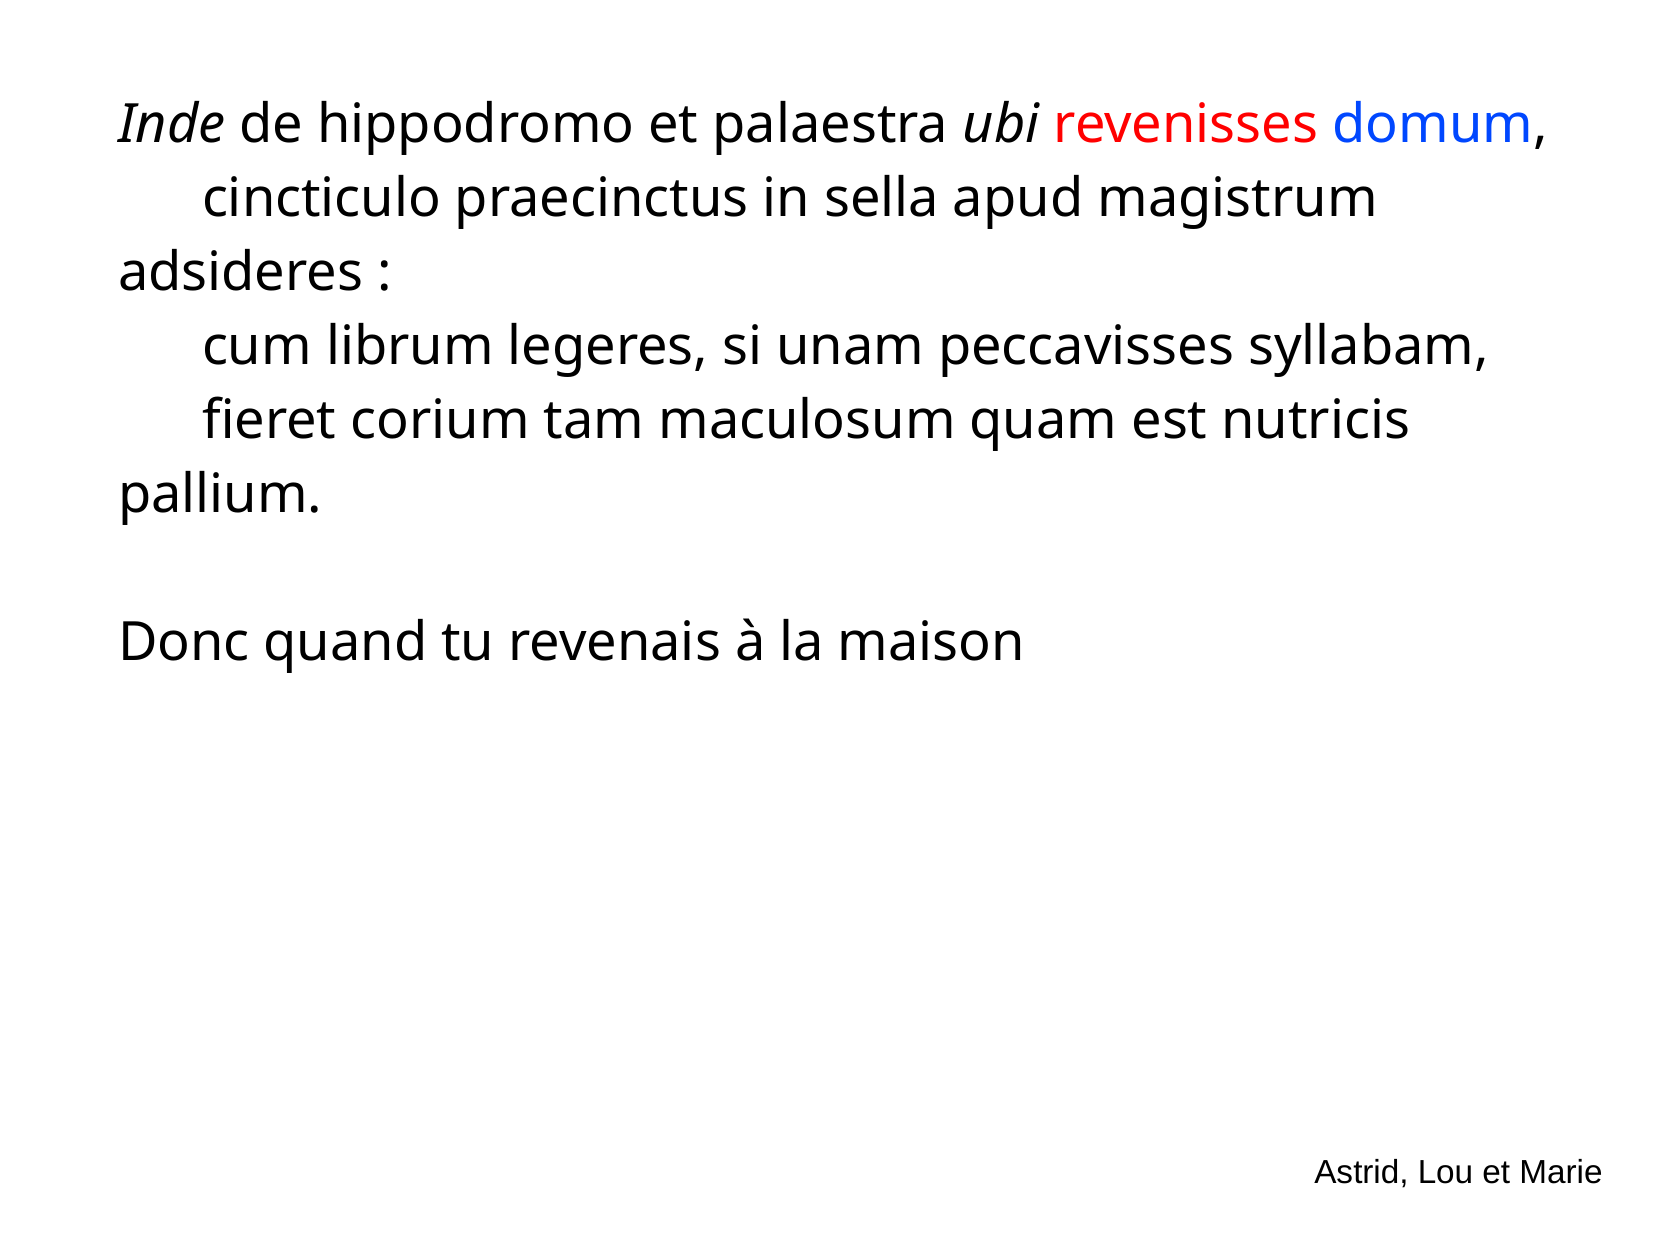

# Inde de hippodromo et palaestra ubi revenisses domum,
 cincticulo praecinctus in sella apud magistrum adsideres :
 cum librum legeres, si unam peccavisses syllabam,
 fieret corium tam maculosum quam est nutricis pallium.
Donc quand tu revenais à la maison
Astrid, Lou et Marie